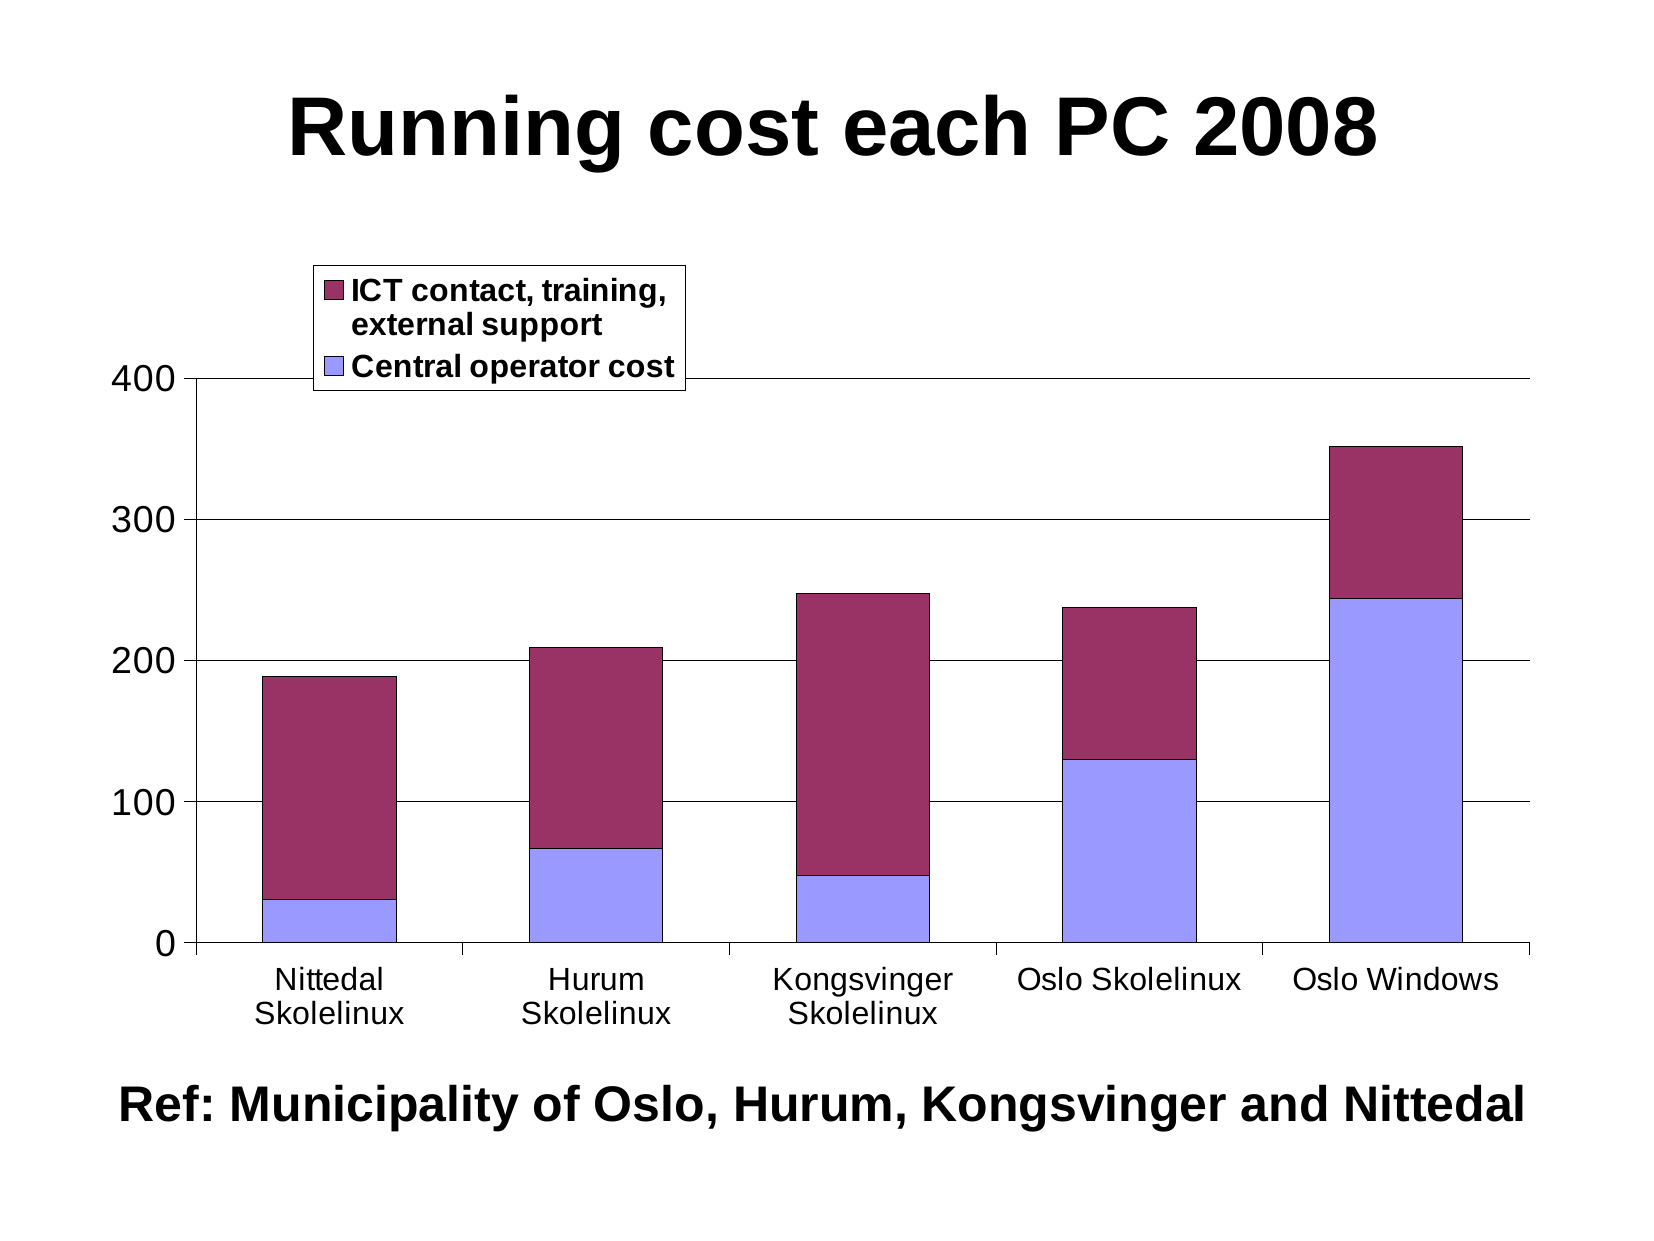

Running cost each PC 2008
### Chart
| Category | Central operator cost | ICT contact, training, external support |
|---|---|---|
| Nittedal Skolelinux | 30.5661920728741 | 157.989625952517 |
| Hurum Skolelinux | 66.8176958713027 | 142.380789957891 |
| Kongsvinger Skolelinux | 48.1246500025454 | 199.897644380768 |
| Oslo Skolelinux | 130.285371757924 | 107.413650816431 |
| Oslo Windows | 244.300409841803 | 107.413650816431 |Ref: Municipality of Oslo, Hurum, Kongsvinger and Nittedal